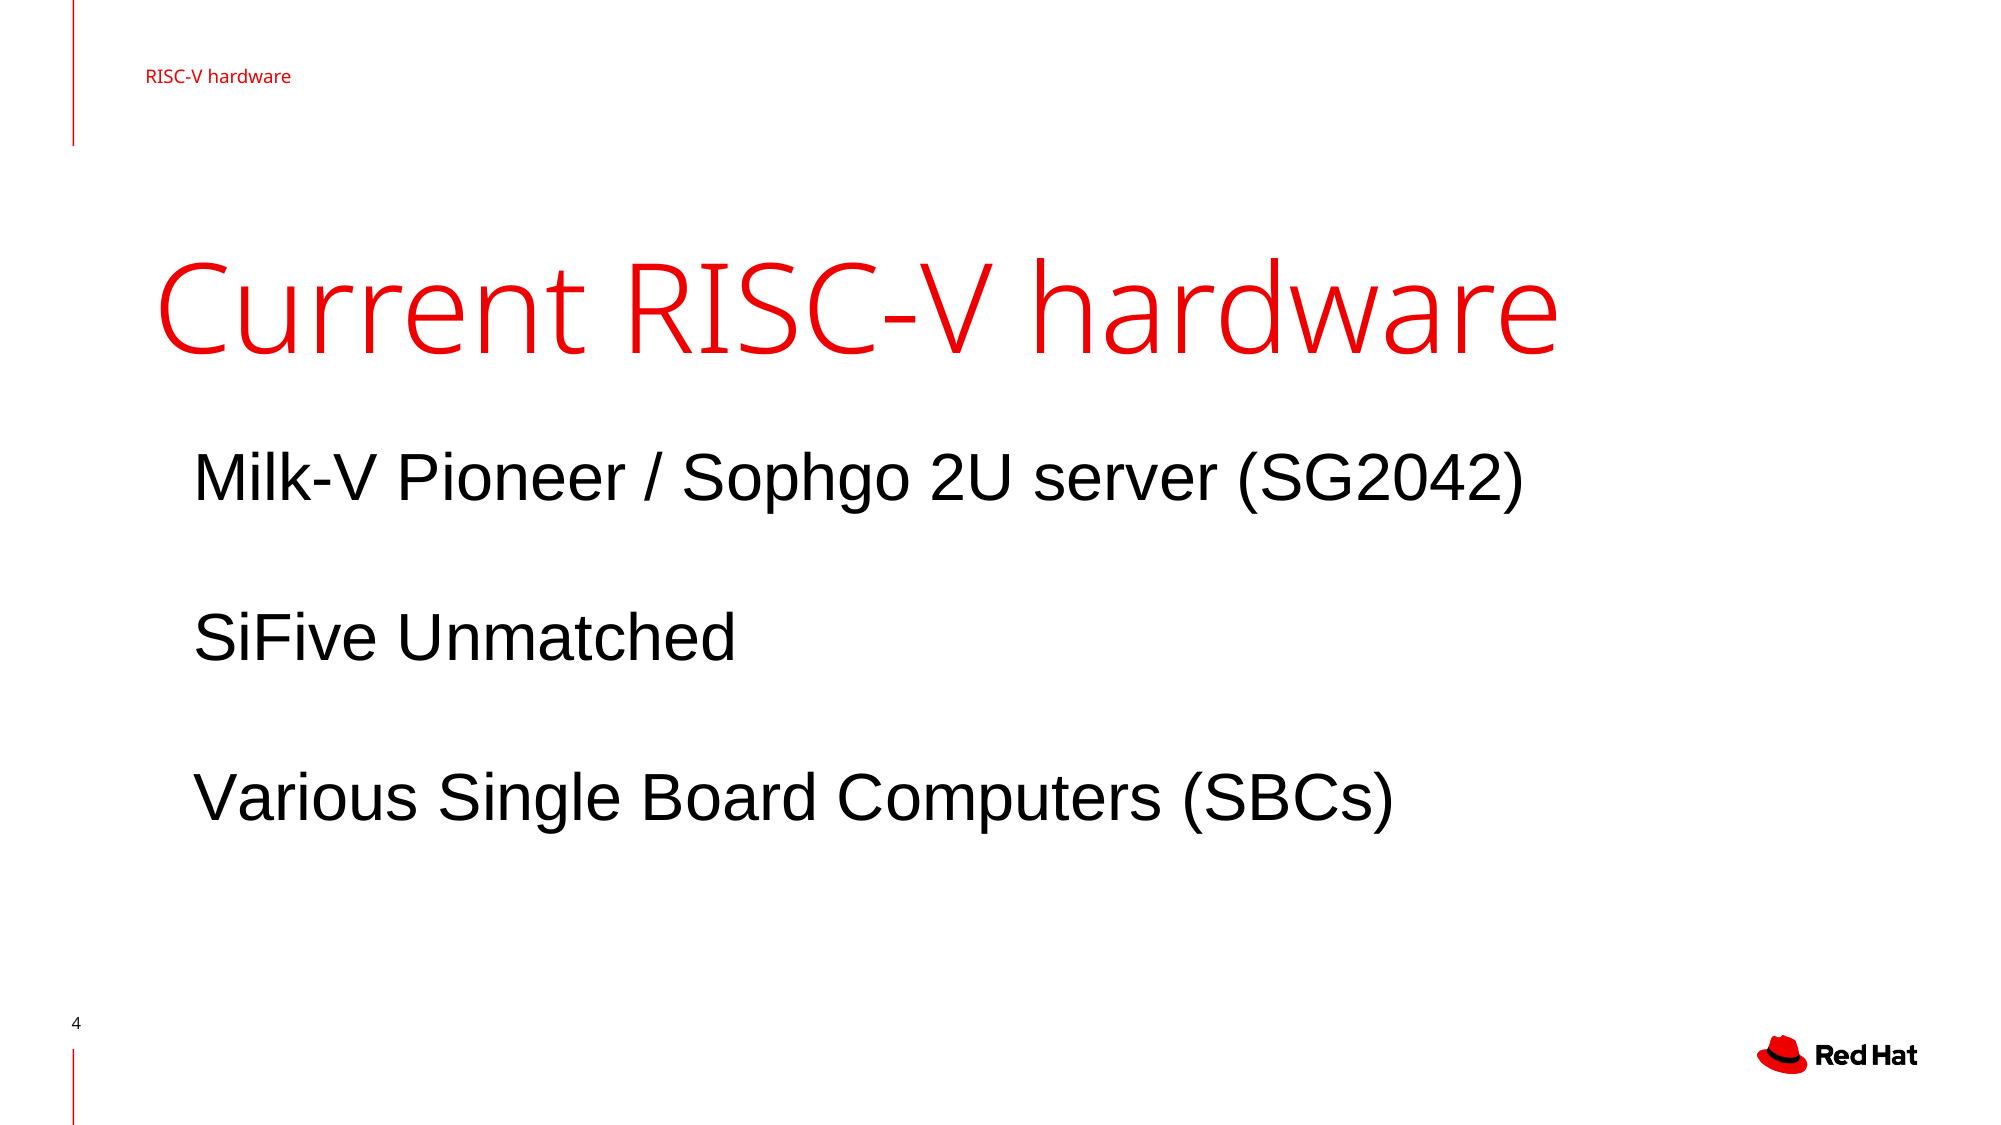

RISC-V hardware
Current RISC-V hardware
Milk-V Pioneer / Sophgo 2U server (SG2042)
SiFive Unmatched
Various Single Board Computers (SBCs)
4
#